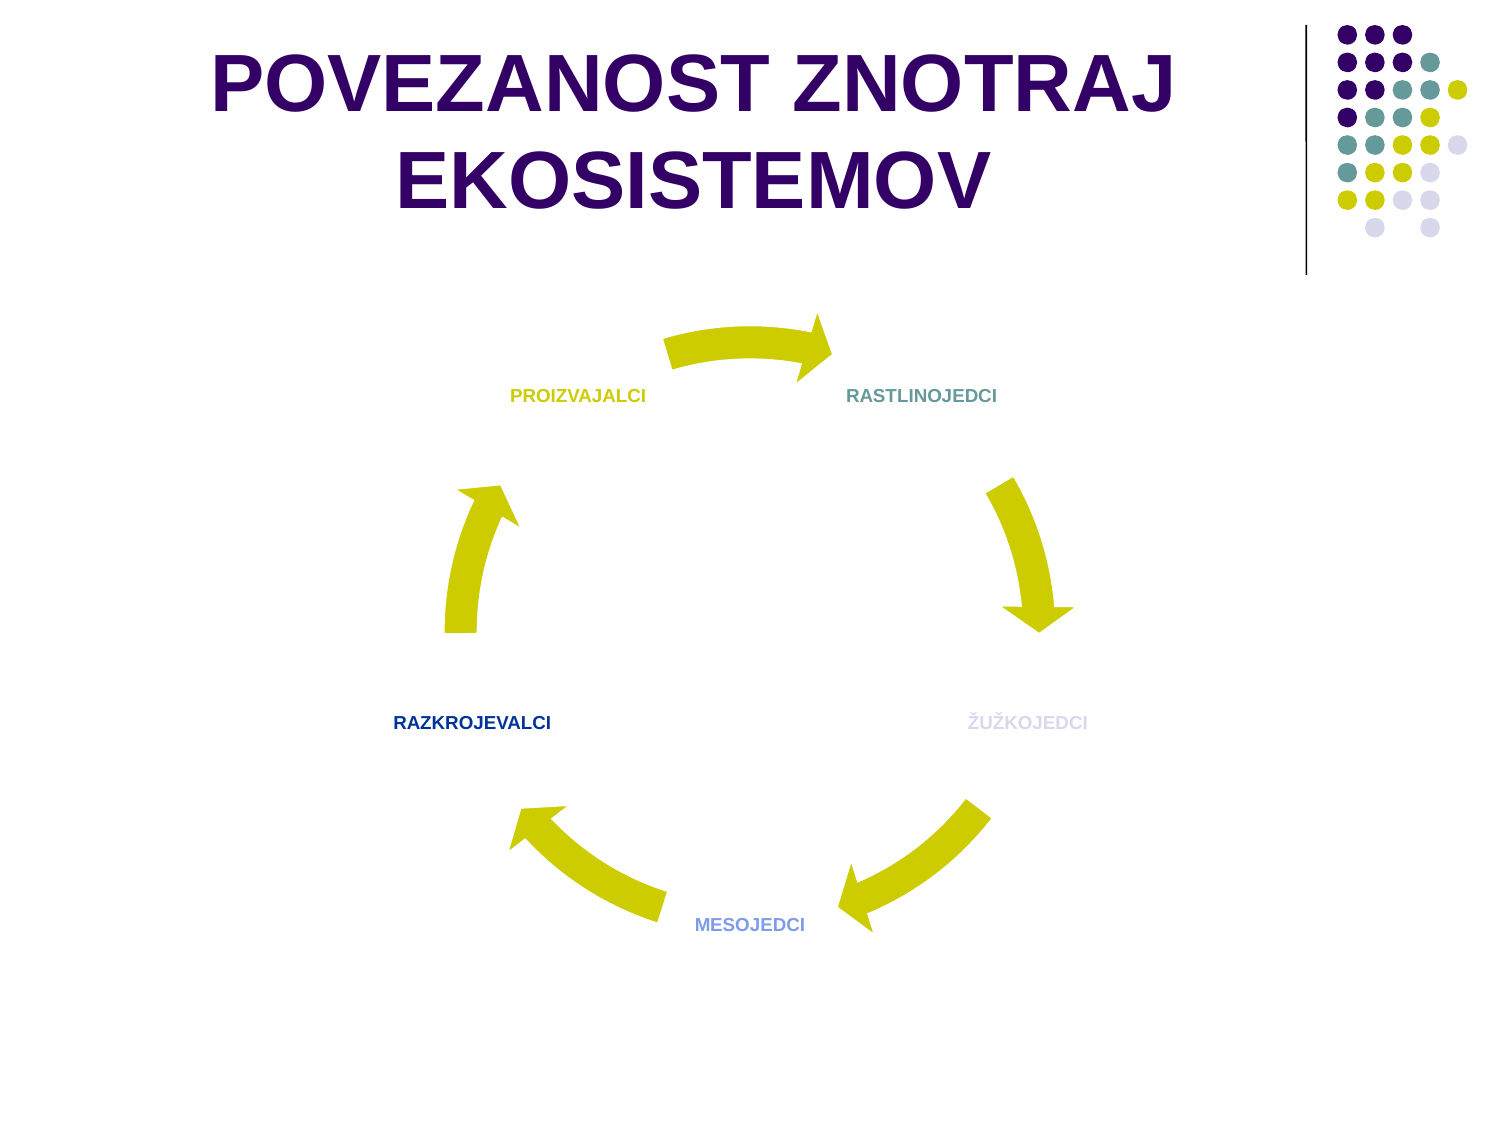

# POVEZANOST ZNOTRAJ EKOSISTEMOV
PROIZVAJALCI
RASTLINOJEDCI
RAZKROJEVALCI
ŽUŽKOJEDCI
MESOJEDCI